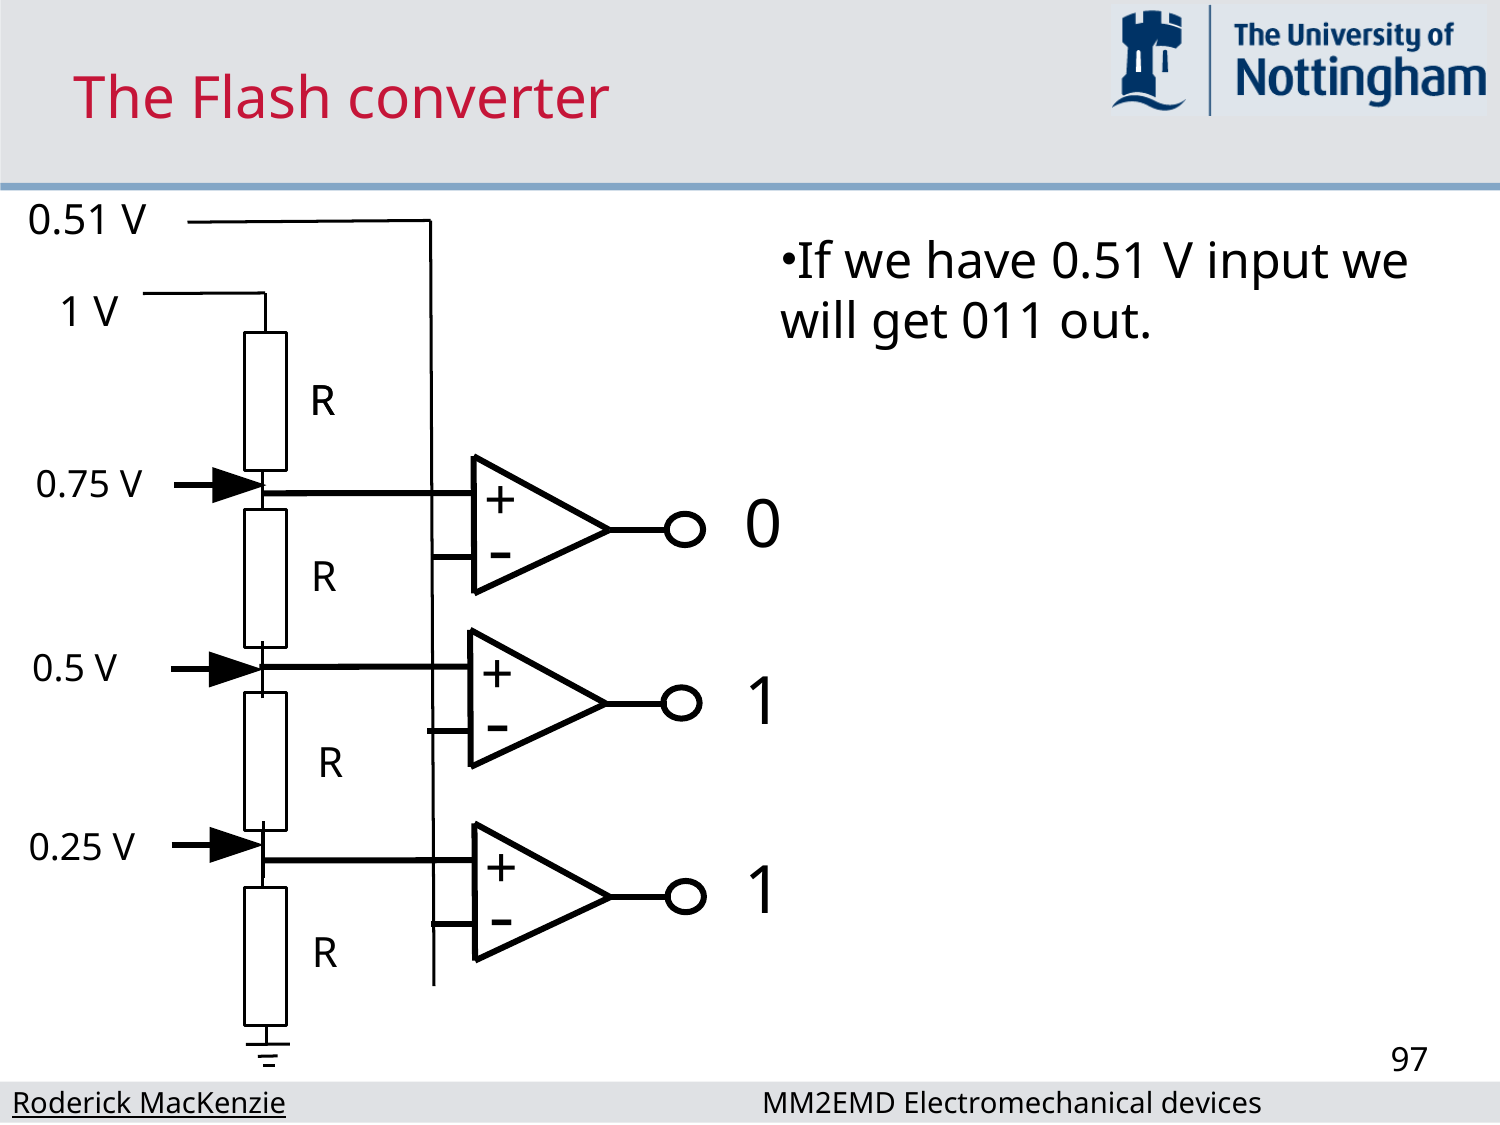

# The Flash converter
0.51 V
If we have 0.51 V input we will get 011 out.
1 V
R
R
0.75 V
+
0
-
R
+
0.5 V
1
-
R
0.25 V
+
1
-
R